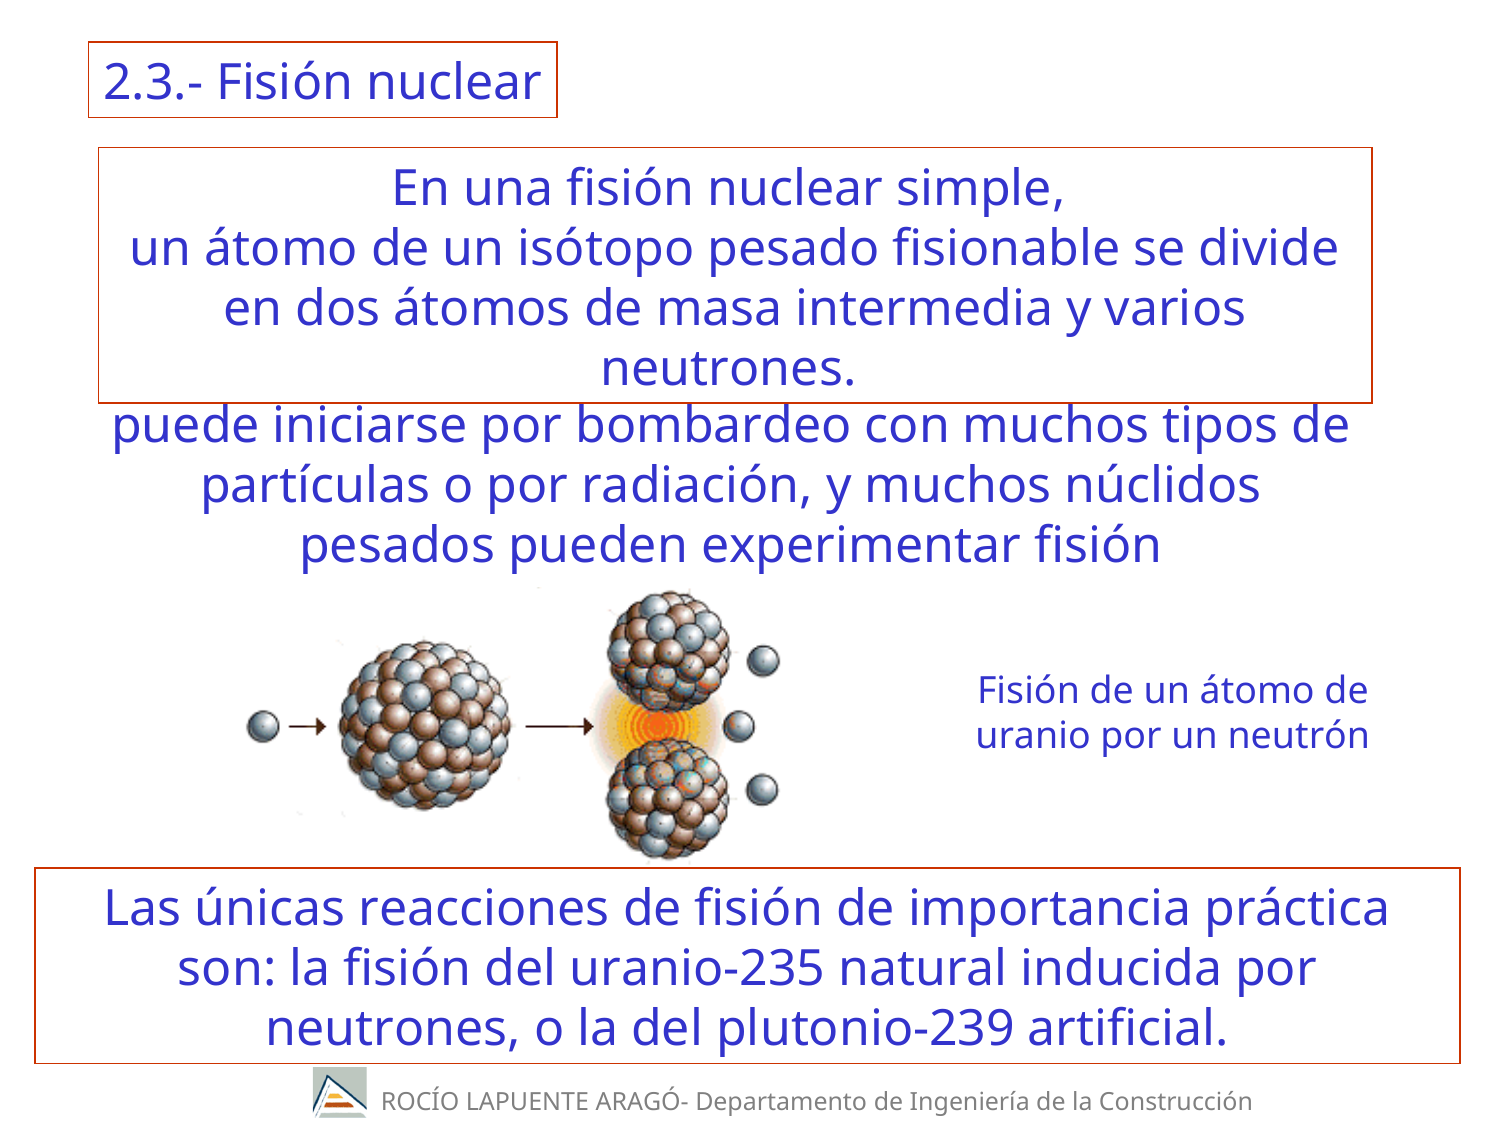

2.3.- Fisión nuclear
En una fisión nuclear simple,
un átomo de un isótopo pesado fisionable se divide
en dos átomos de masa intermedia y varios neutrones.
puede iniciarse por bombardeo con muchos tipos de partículas o por radiación, y muchos núclidos pesados pueden experimentar fisión
Fisión de un átomo de uranio por un neutrón
Las únicas reacciones de fisión de importancia práctica son: la fisión del uranio-235 natural inducida por neutrones, o la del plutonio-239 artificial.